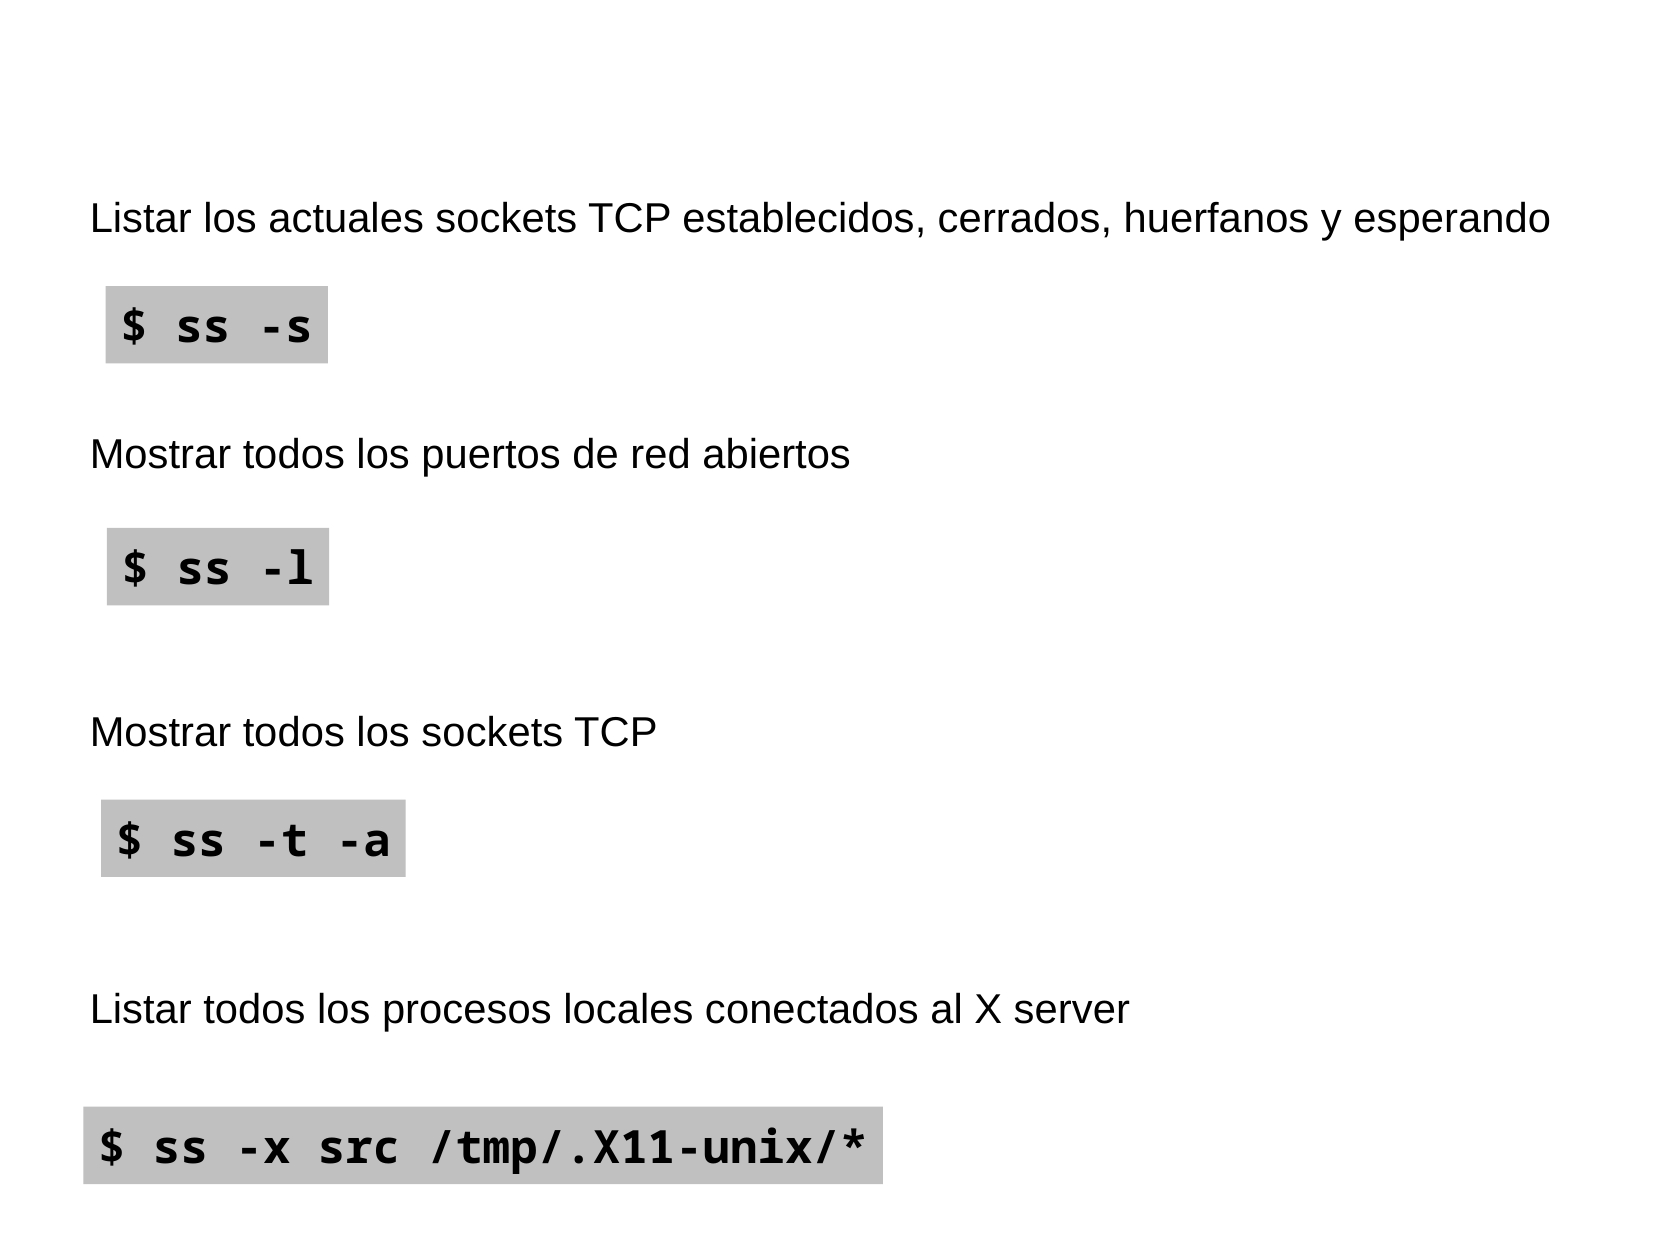

Listar los actuales sockets TCP establecidos, cerrados, huerfanos y esperando
$ ss -s
Mostrar todos los puertos de red abiertos
$ ss -l
Mostrar todos los sockets TCP
$ ss -t -a
Listar todos los procesos locales conectados al X server
$ ss -x src /tmp/.X11-unix/*